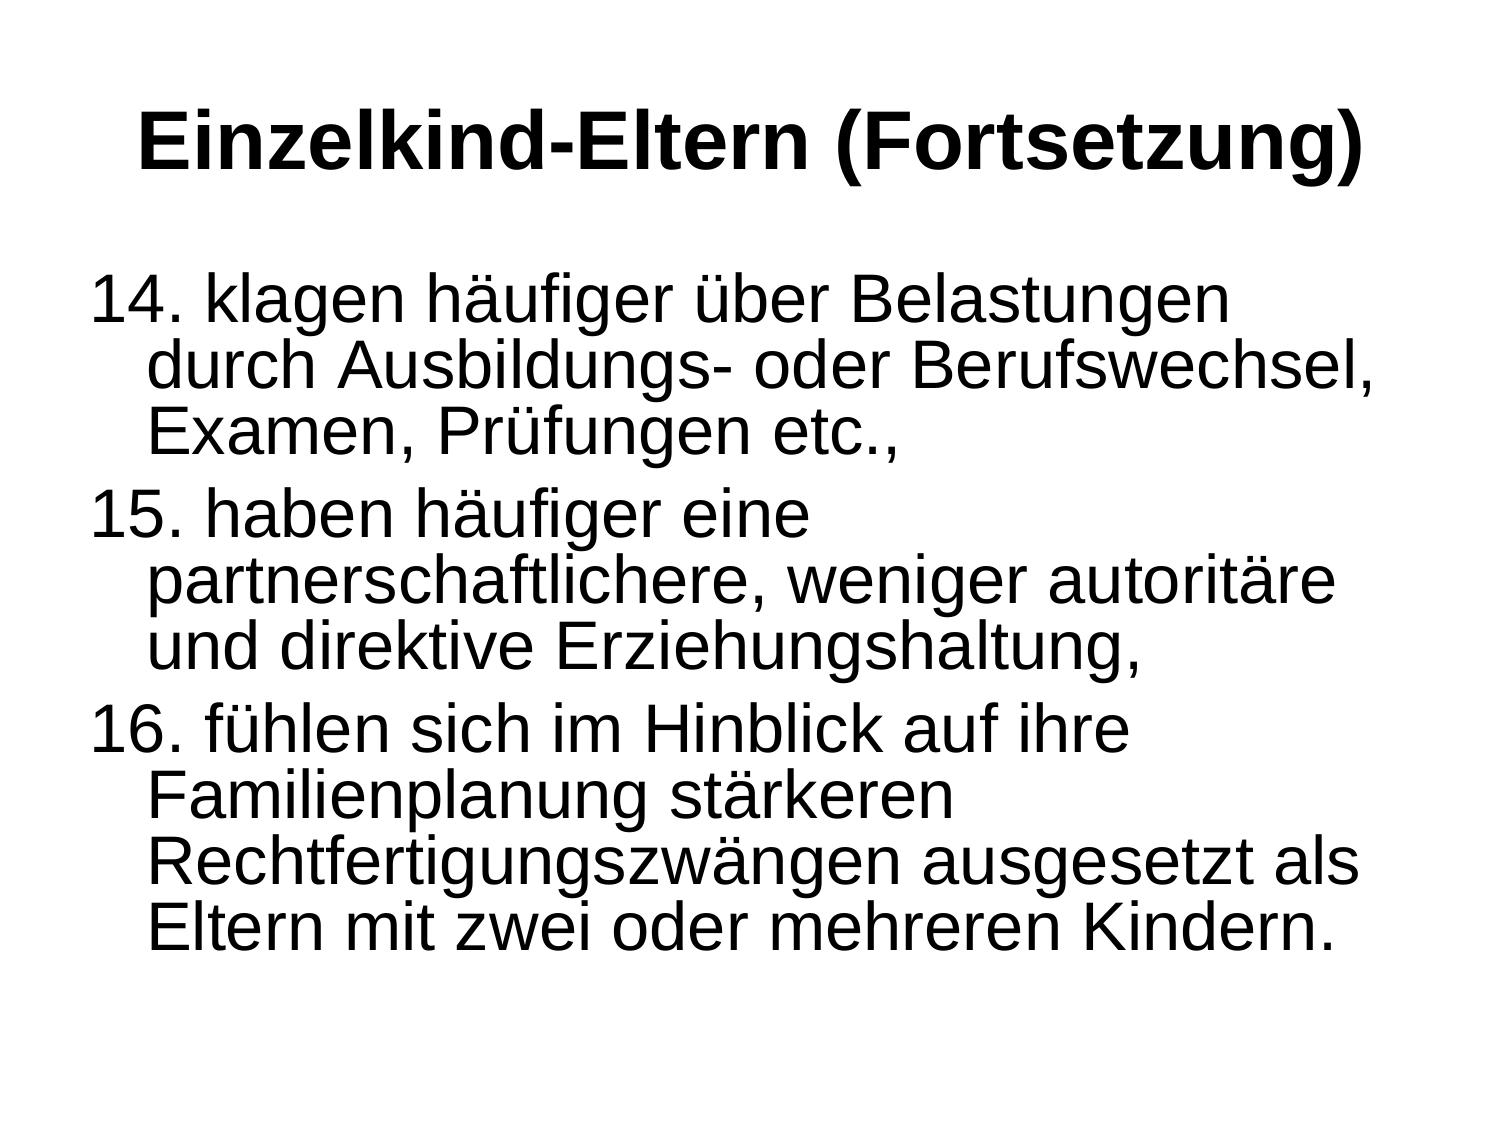

# Einzelkind-Eltern (Fortsetzung)
14. klagen häufiger über Belastungen durch Ausbildungs- oder Berufswechsel, Examen, Prüfungen etc.,
15. haben häufiger eine partnerschaftlichere, weniger autoritäre und direktive Erziehungshaltung,
16. fühlen sich im Hinblick auf ihre Familienplanung stärkeren Rechtfertigungszwängen ausgesetzt als Eltern mit zwei oder mehreren Kindern.